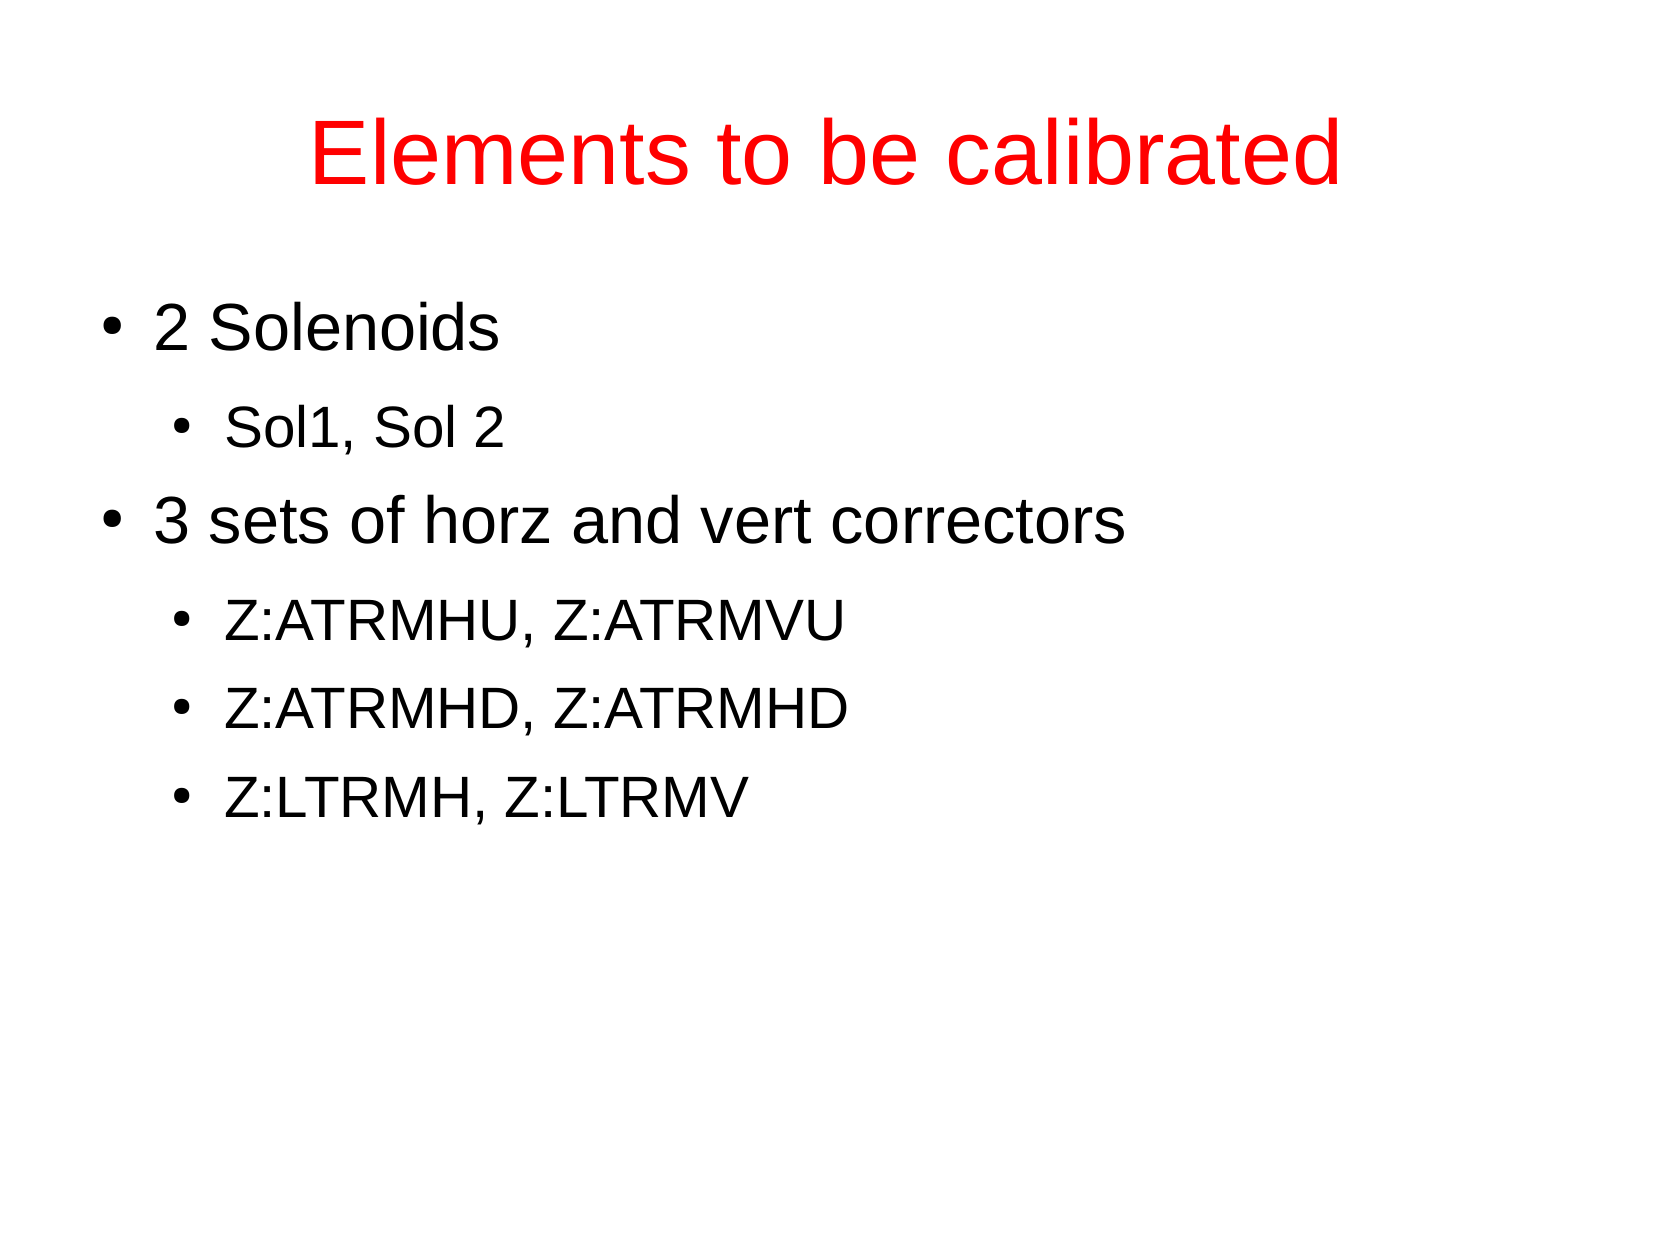

# Elements to be calibrated
2 Solenoids
Sol1, Sol 2
3 sets of horz and vert correctors
Z:ATRMHU, Z:ATRMVU
Z:ATRMHD, Z:ATRMHD
Z:LTRMH, Z:LTRMV